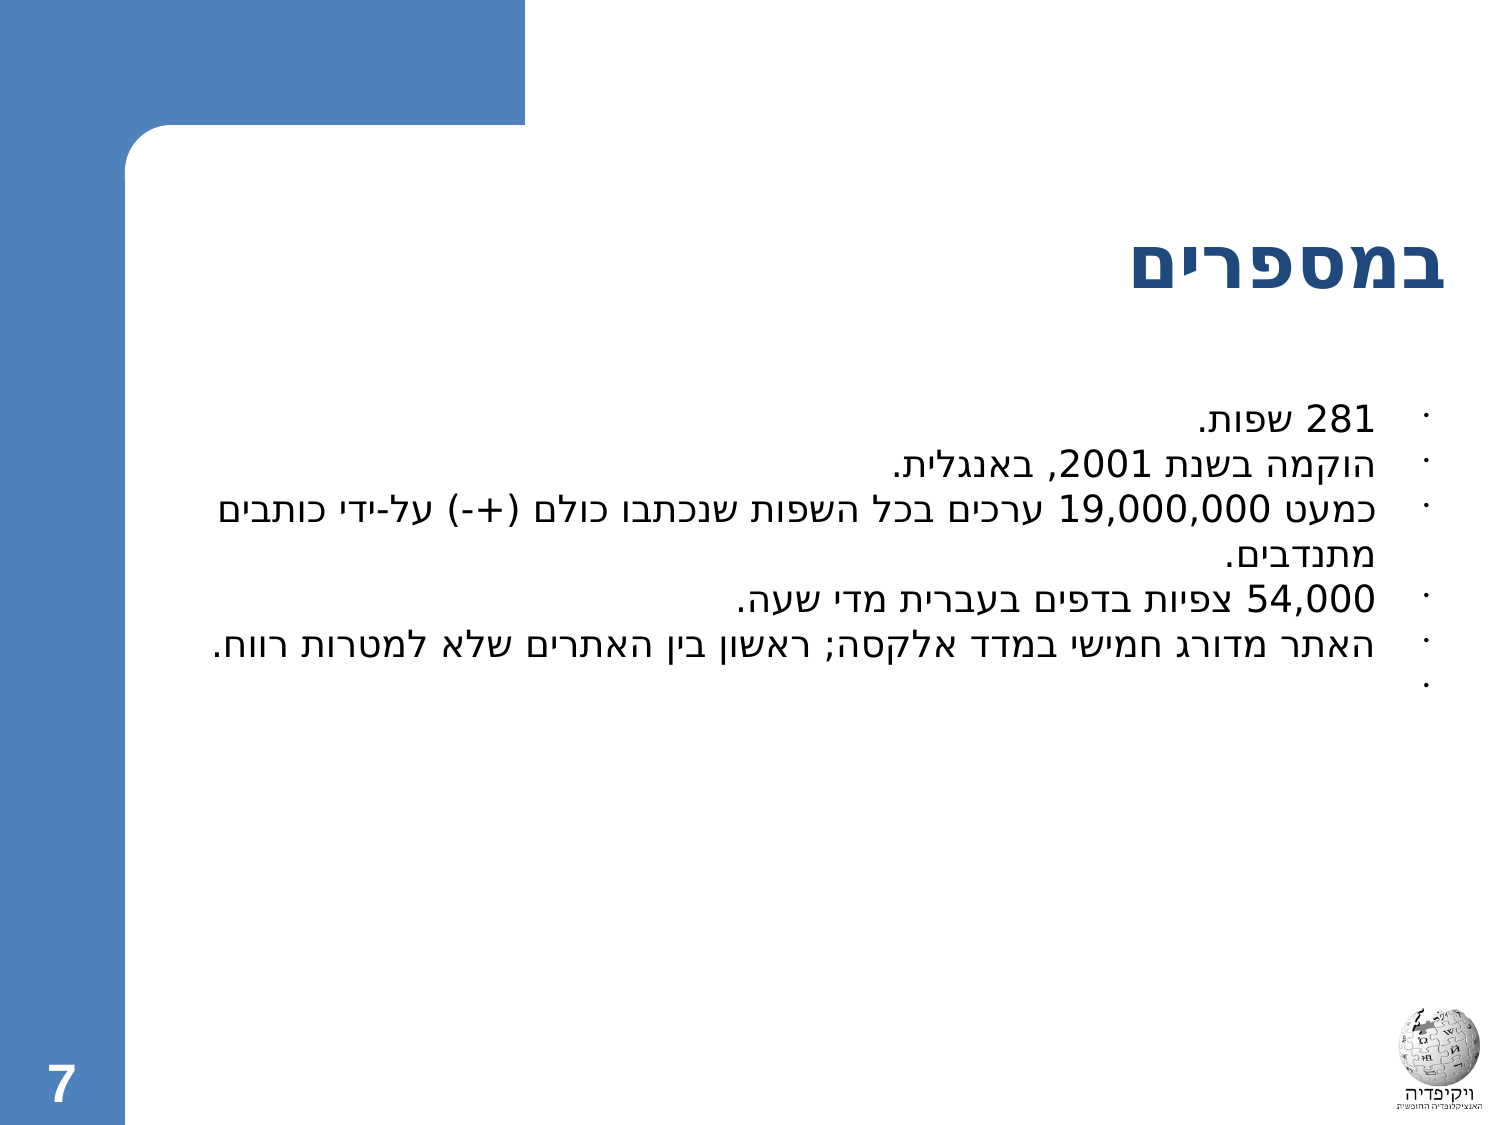

# במספרים
281 שפות.
הוקמה בשנת 2001, באנגלית.
כמעט 19,000,000 ערכים בכל השפות שנכתבו כולם (+-) על-ידי כותבים מתנדבים.
54,000 צפיות בדפים בעברית מדי שעה.
האתר מדורג חמישי במדד אלקסה; ראשון בין האתרים שלא למטרות רווח.